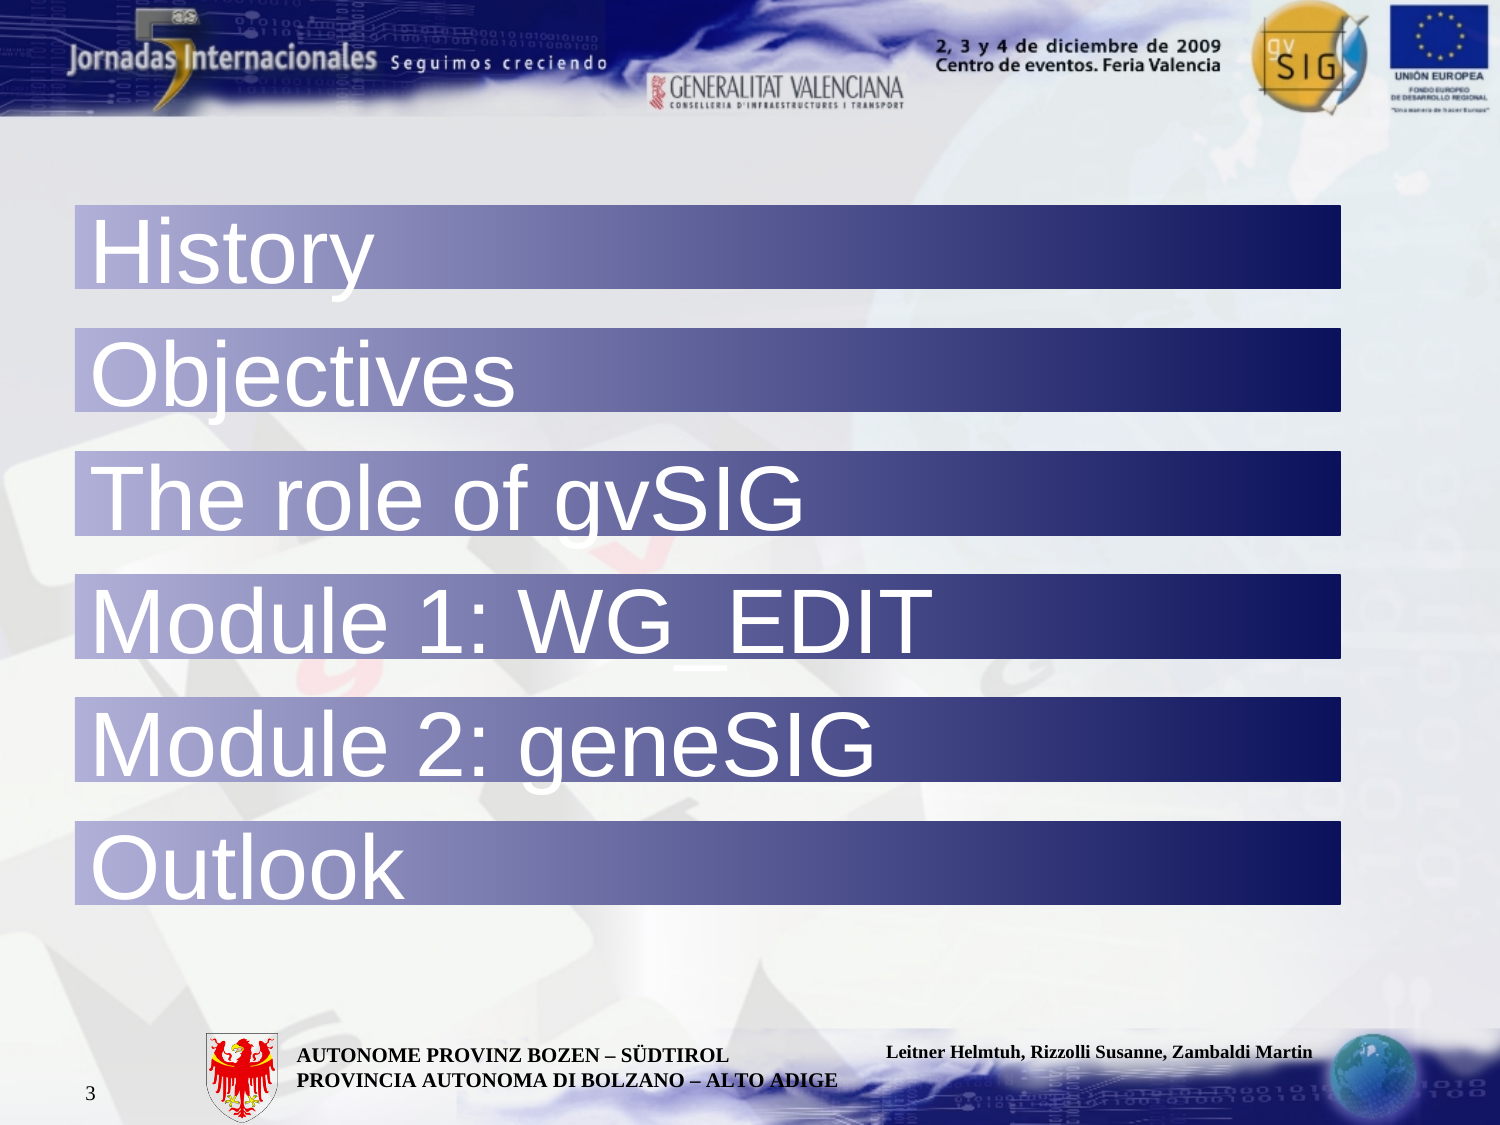

History
Objectives
The role of gvSIG
Module 1: WG_EDIT
Module 2: geneSIG
Outlook